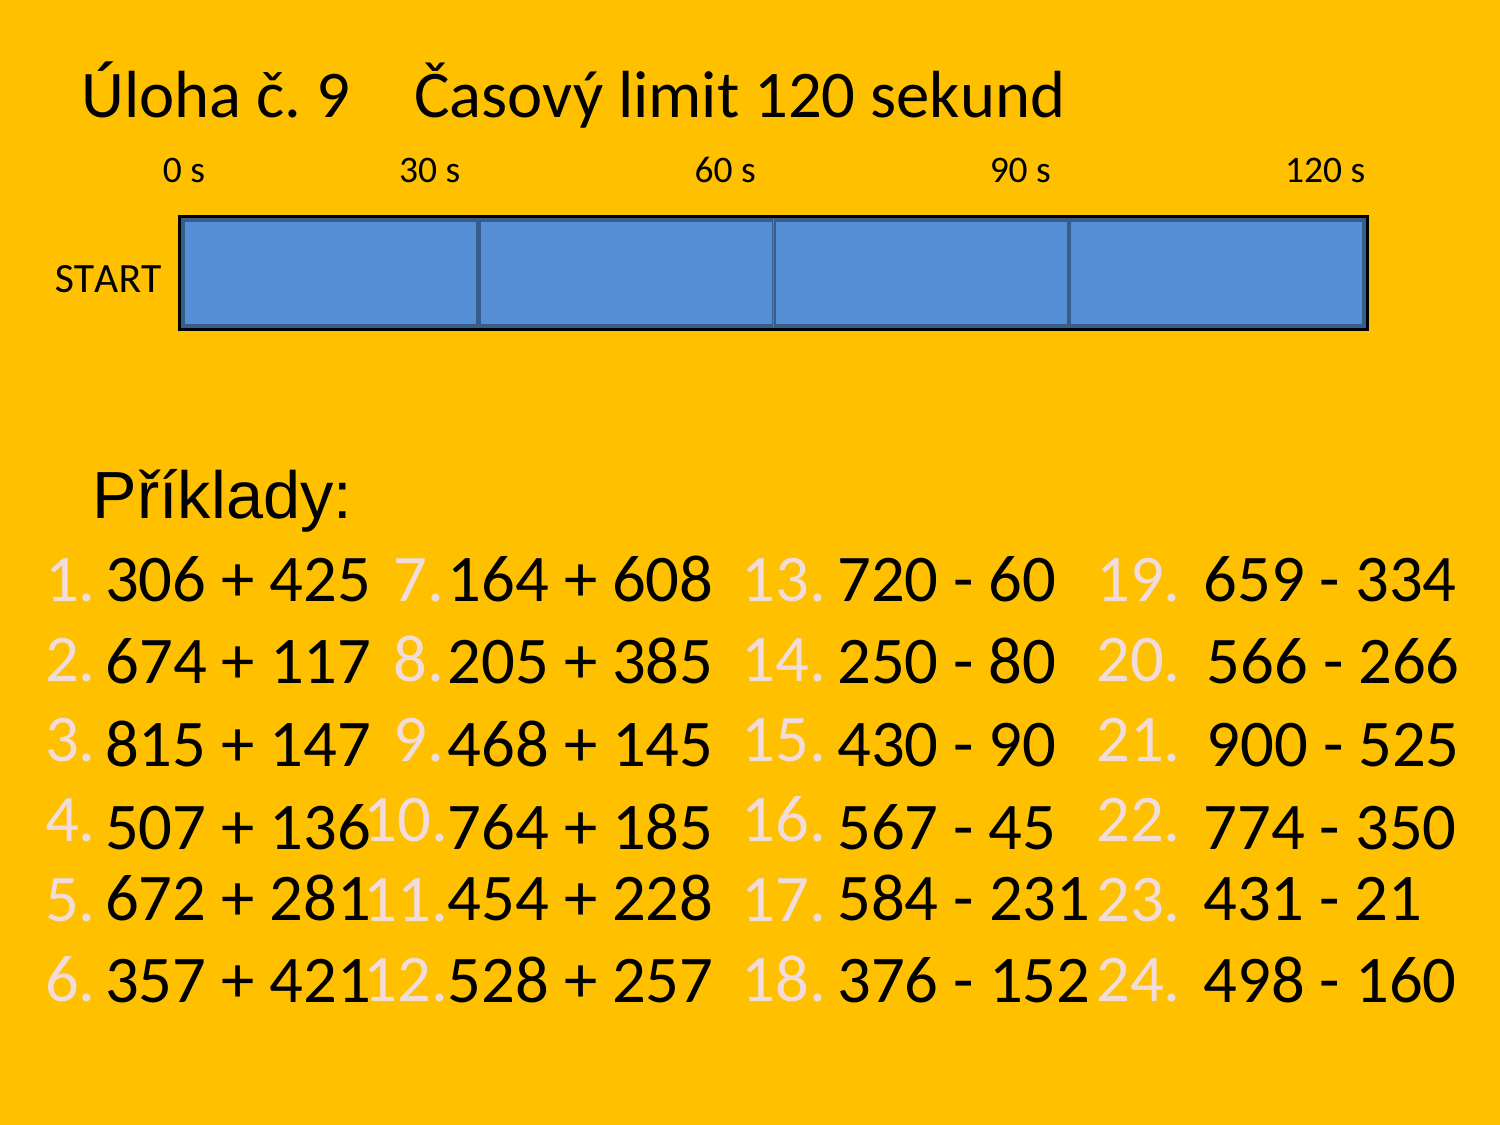

Úloha č. 9
Časový limit 120 sekund
0 s
30 s
60 s
90 s
120 s
START
Příklady:
1.
2.
3.
4.
5.
6.
306 + 425
 7.
 8.
 9.
10.
11.
12.
164 + 608
13.
14.
15.
16.
17.
18.
720 - 60
19.
20.
21.
22.
23.
24.
659 - 334
674 + 117
205 + 385
250 - 80
 566 - 266
815 + 147
468 + 145
430 - 90
 900 - 525
507 + 136
764 + 185
567 - 45
774 - 350
672 + 281
454 + 228
584 - 231
431 - 21
357 + 421
528 + 257
376 - 152
498 - 160